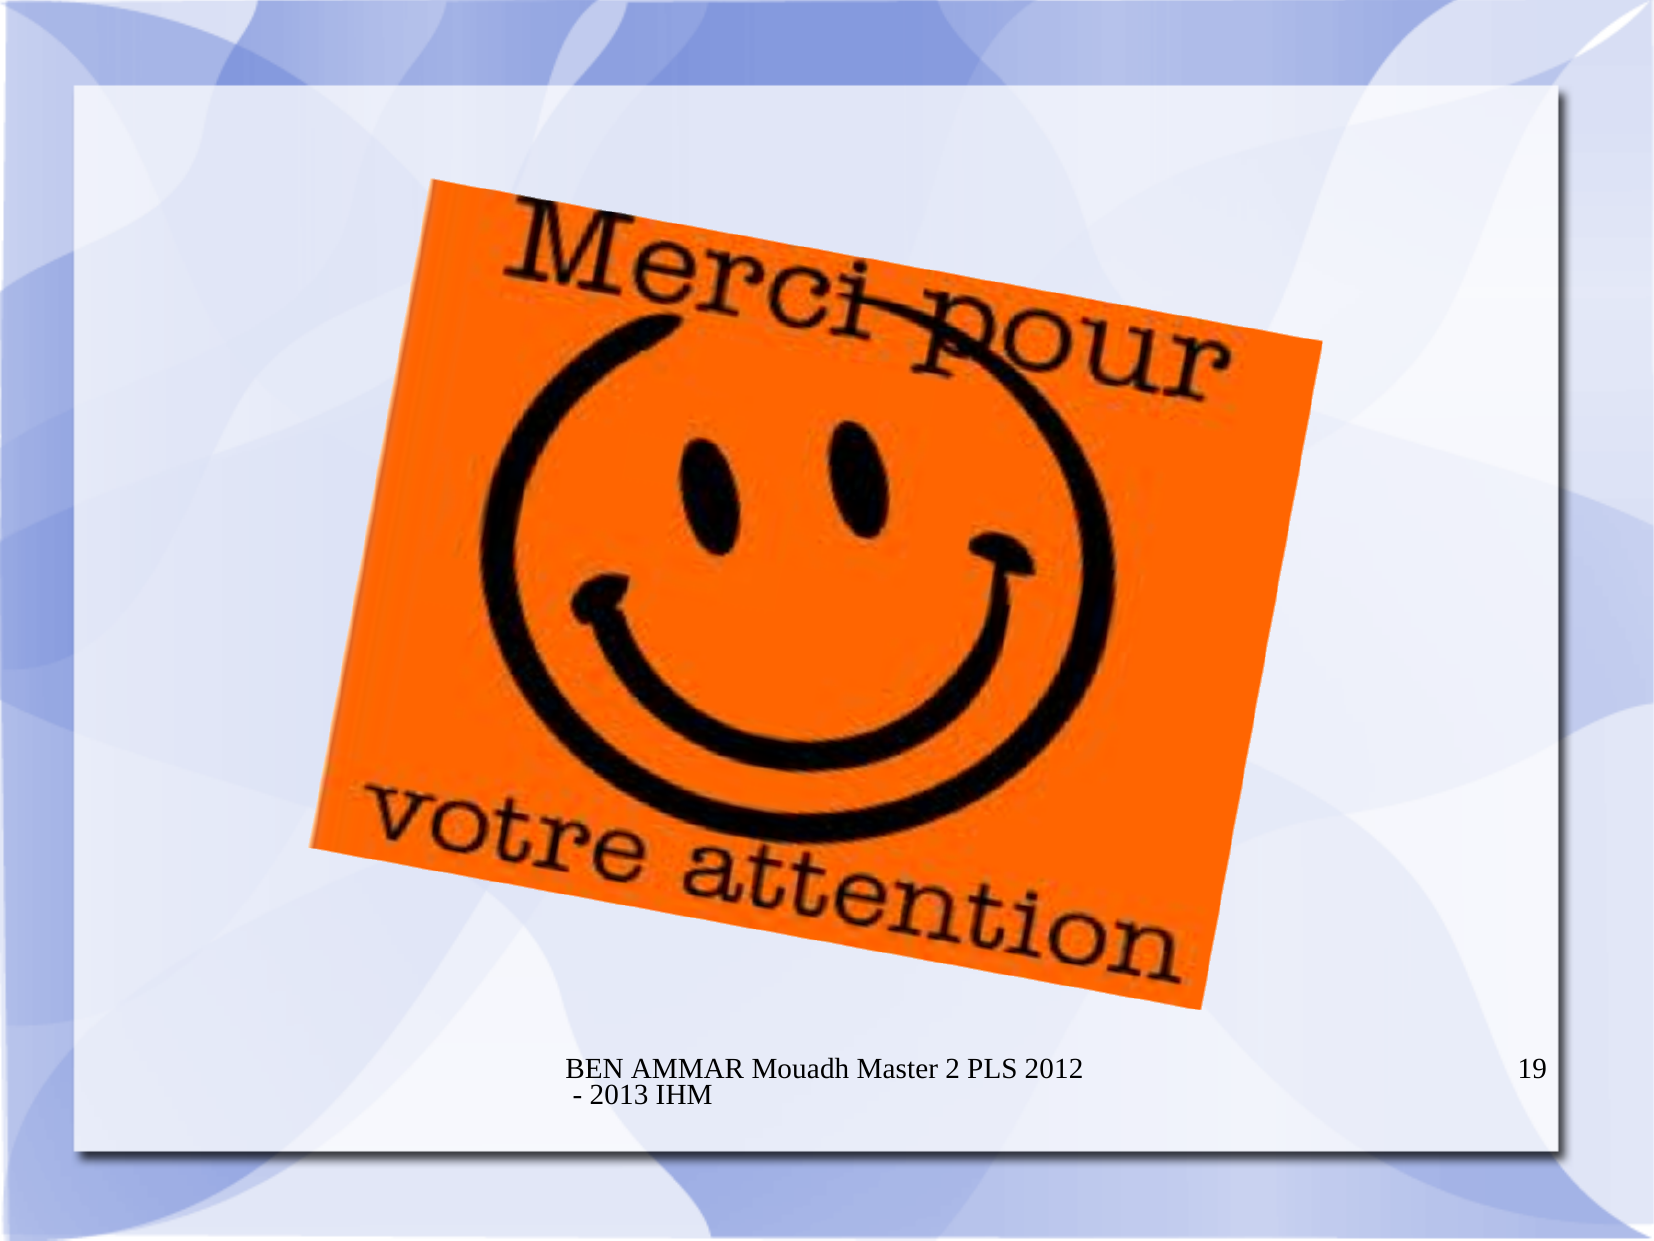

BEN AMMAR Mouadh Master 2 PLS 2012 - 2013 IHM
19